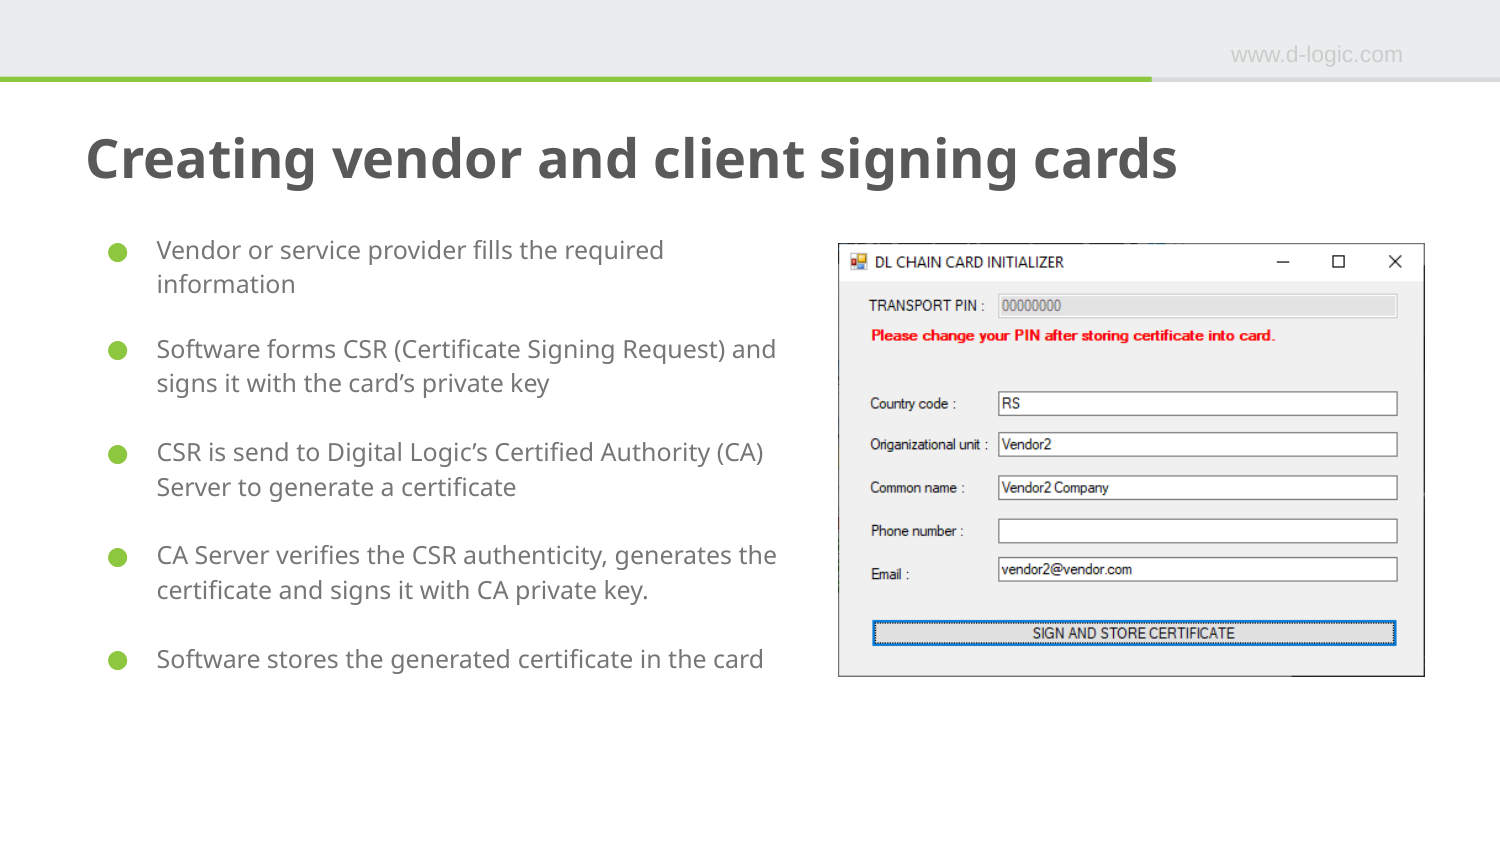

# Creating vendor and client signing cards
Vendor or service provider fills the required information
Software forms CSR (Certificate Signing Request) and signs it with the card’s private key
CSR is send to Digital Logic’s Certified Authority (CA) Server to generate a certificate
CA Server verifies the CSR authenticity, generates the certificate and signs it with CA private key.
Software stores the generated certificate in the card